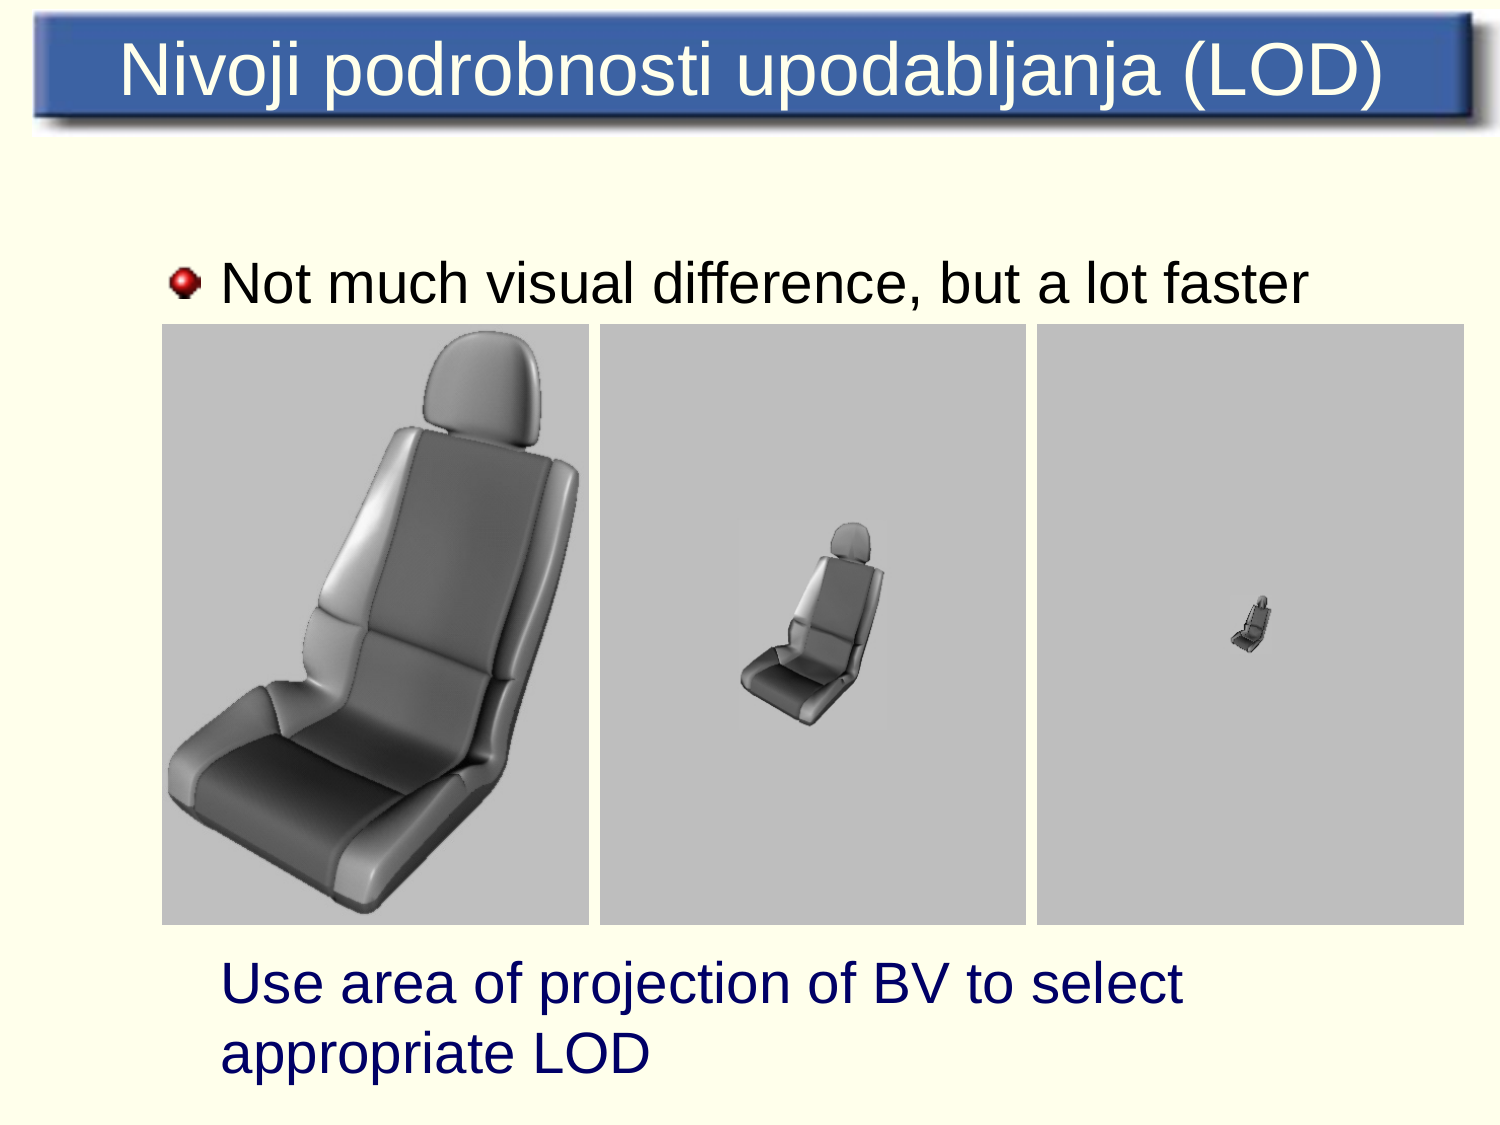

# Nivoji podrobnosti upodabljanja (LOD)
Not much visual difference, but a lot faster
Use area of projection of BV to select appropriate LOD